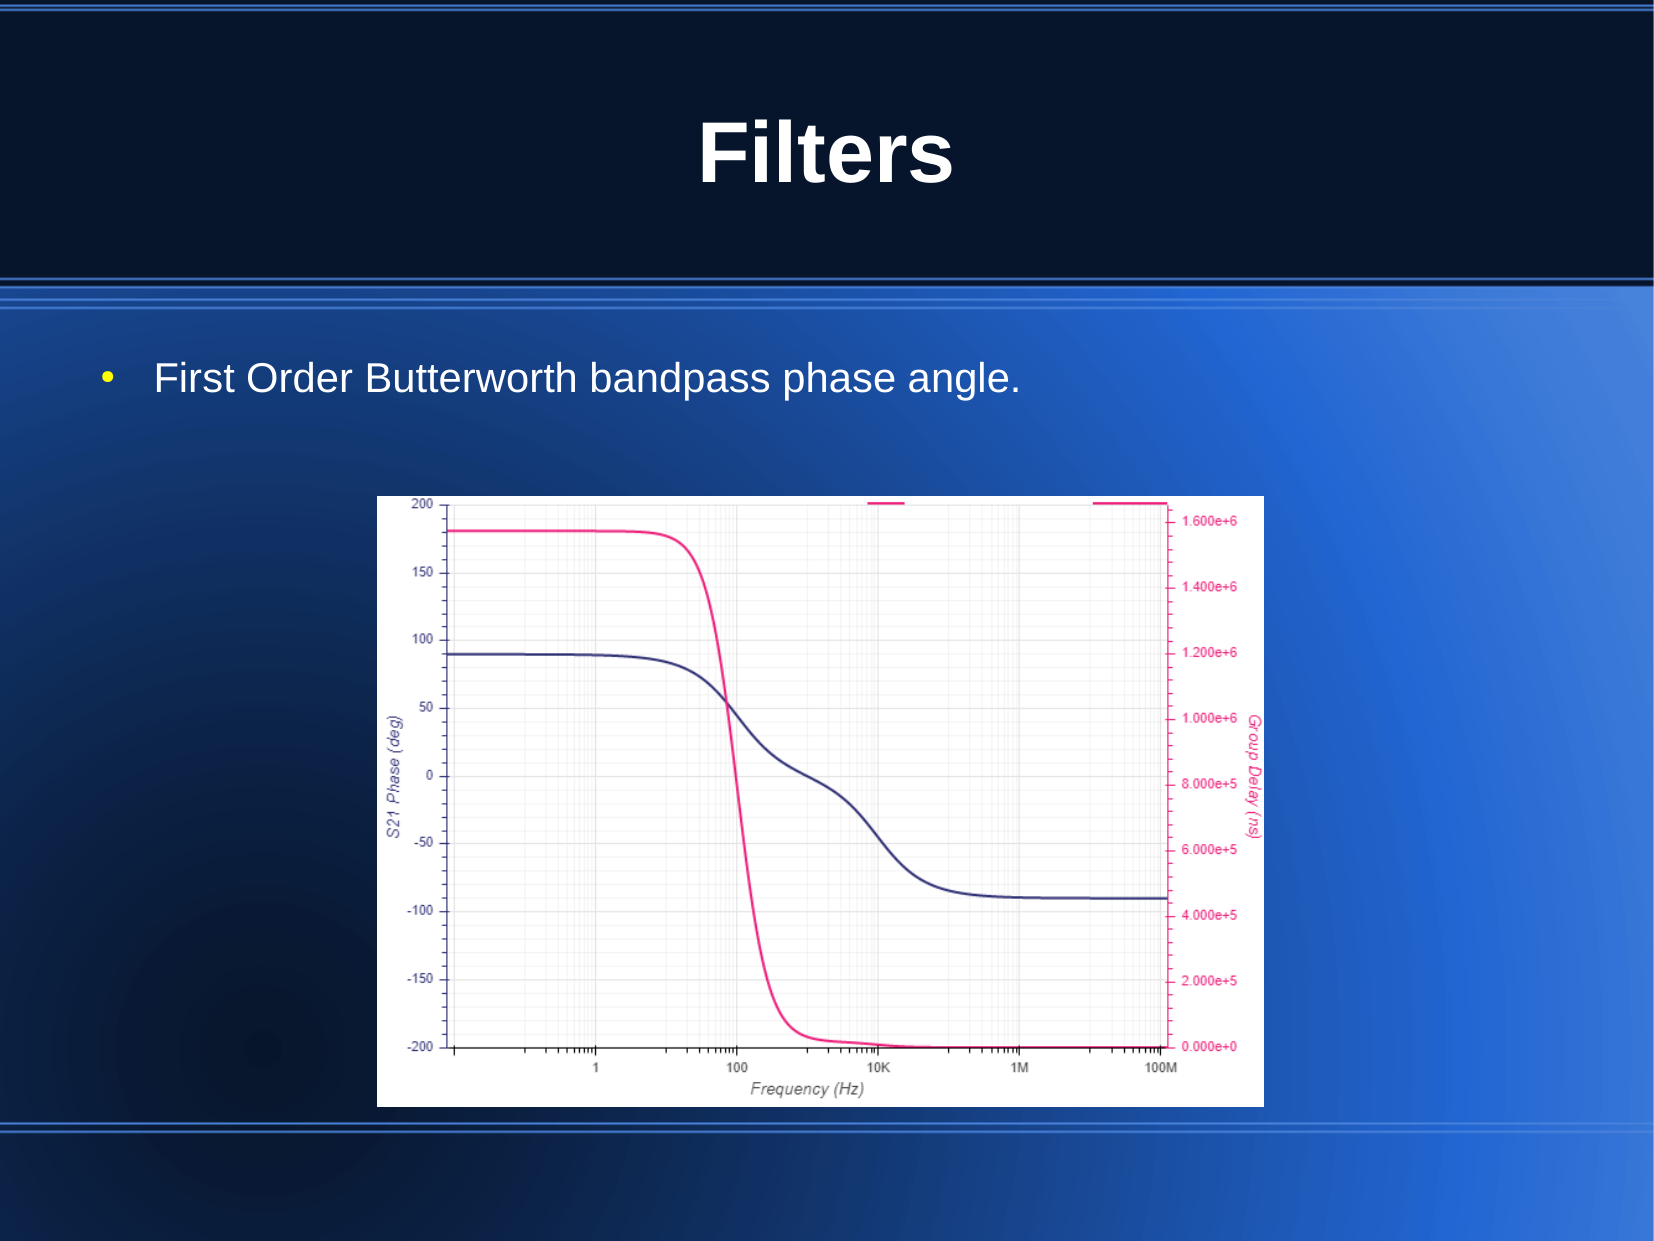

# Filters
First Order Butterworth bandpass phase angle.